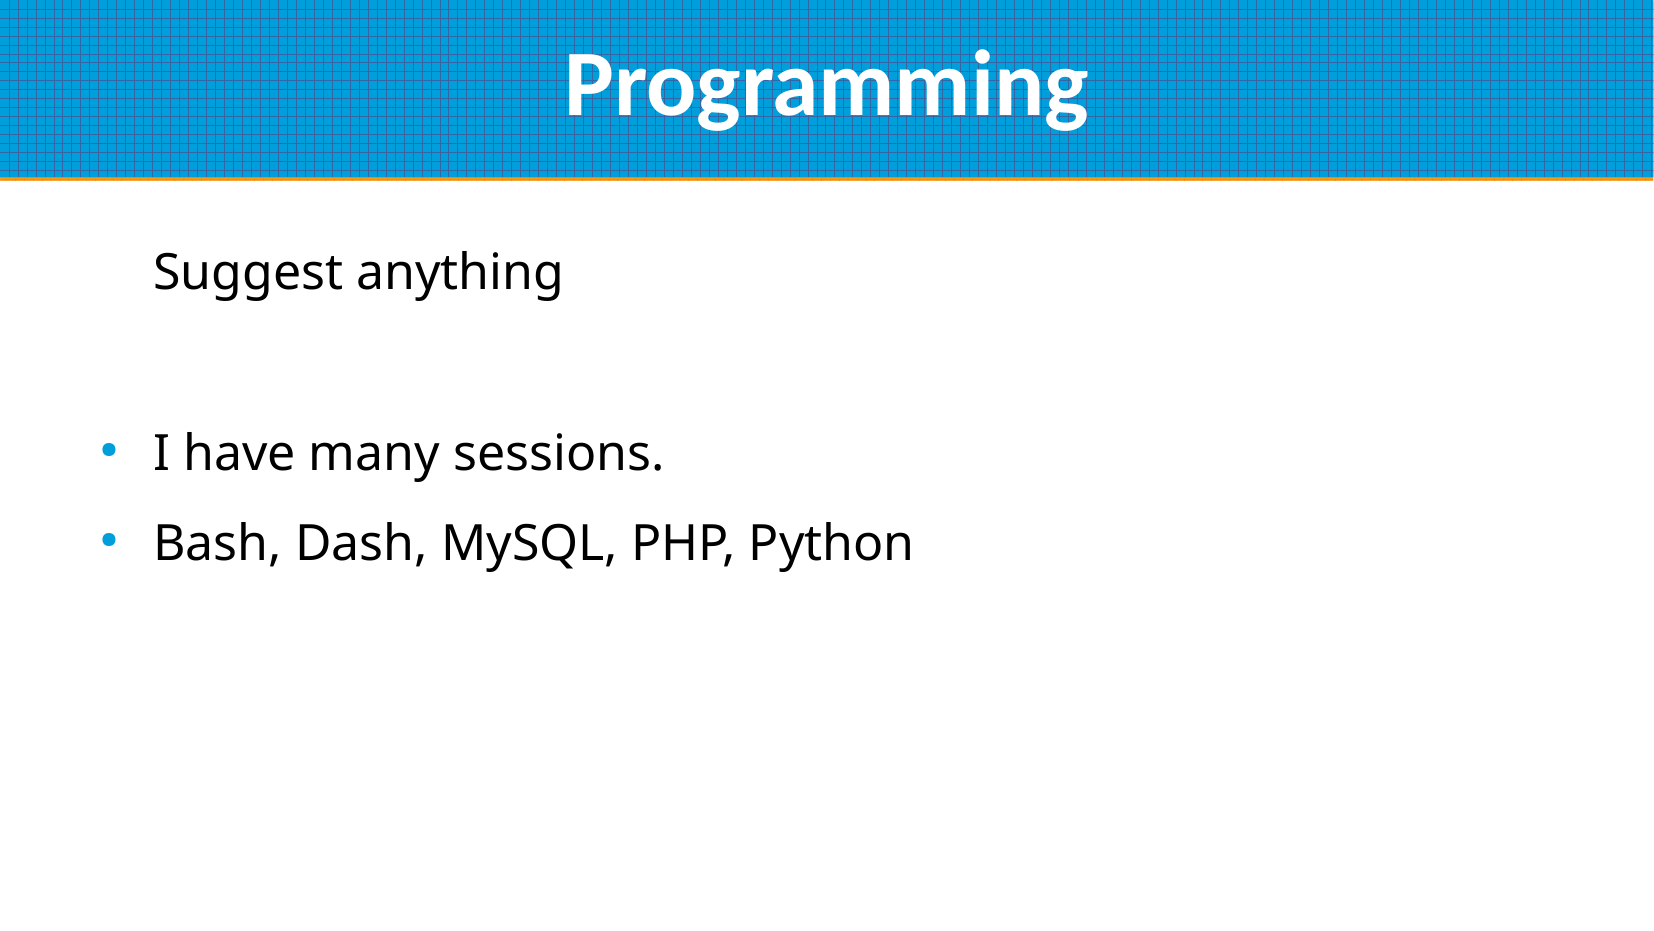

# Programming
Suggest anything
I have many sessions.
Bash, Dash, MySQL, PHP, Python